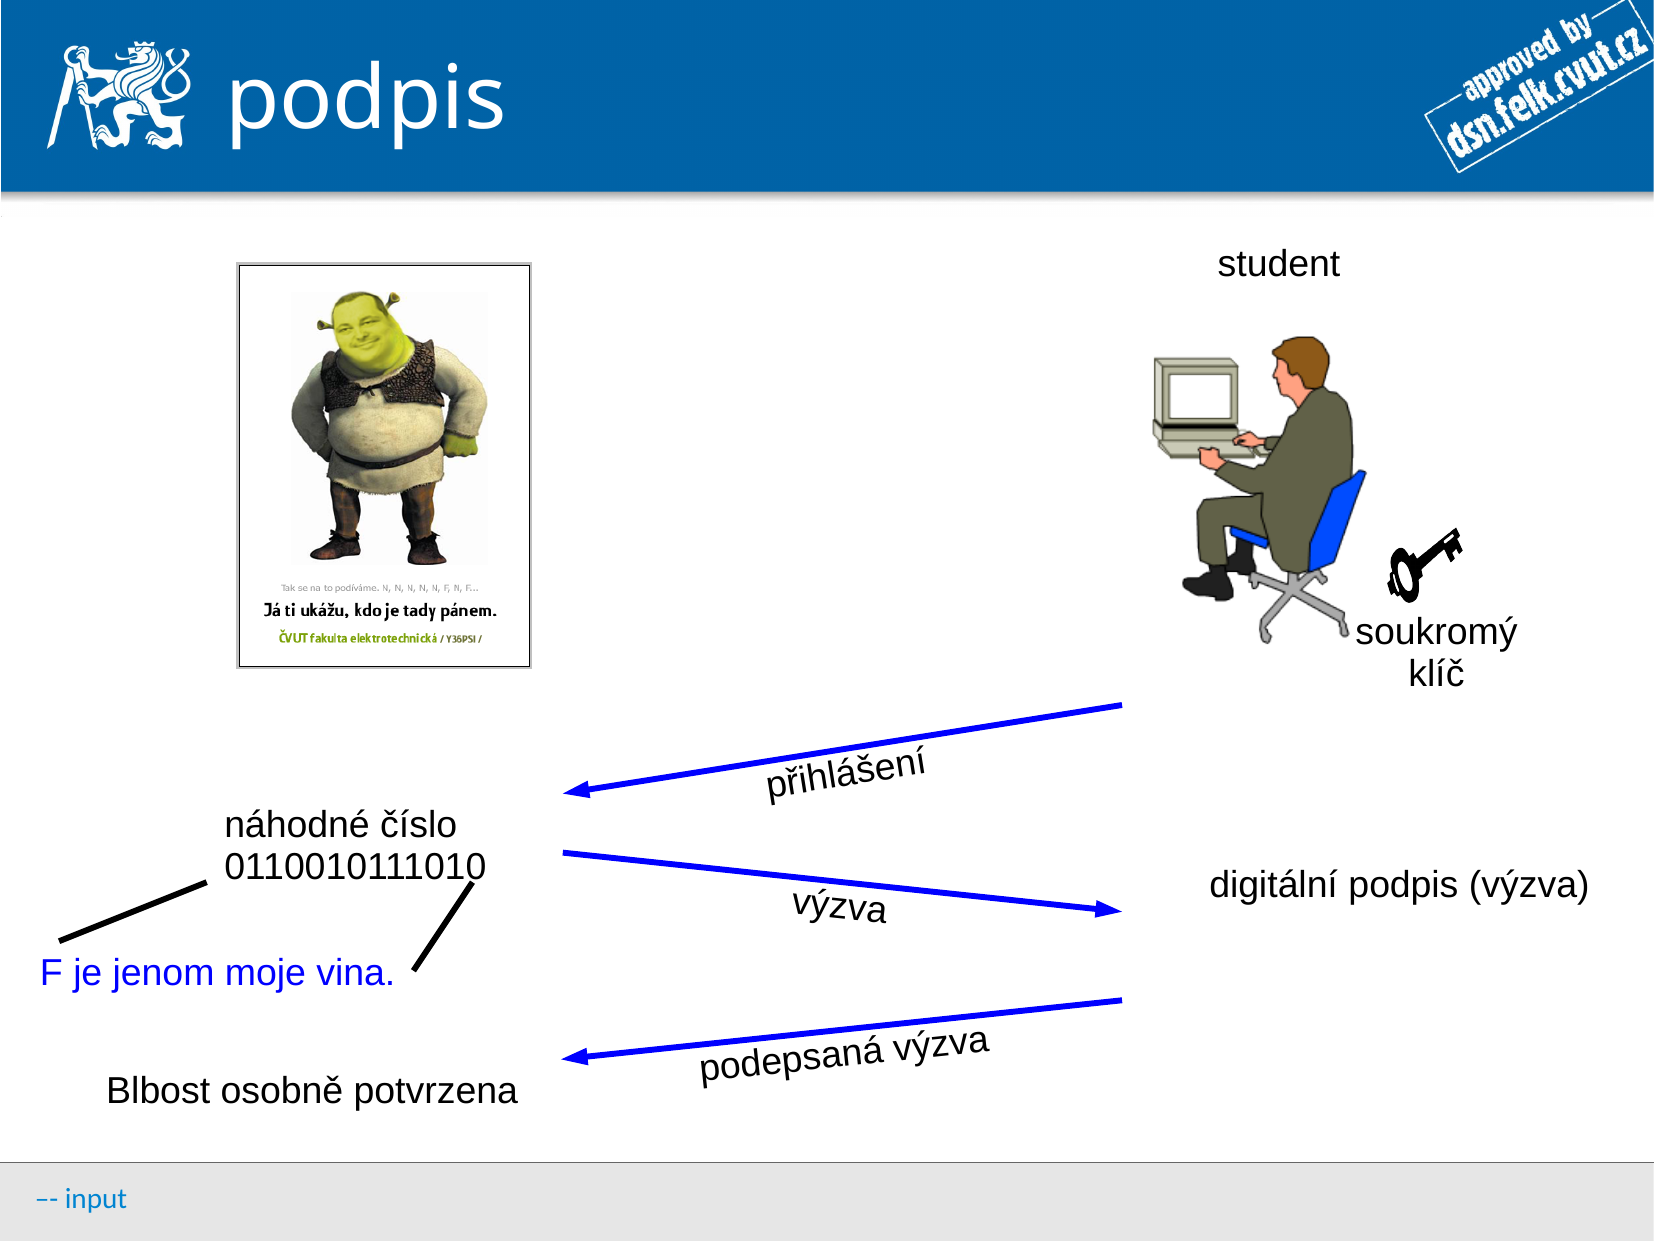

# podpis
student
soukromý
klíč
přihlášení
náhodné číslo
0110010111010
výzva
digitální podpis (výzva)
F je jenom moje vina.
podepsaná výzva
Blbost osobně potvrzena